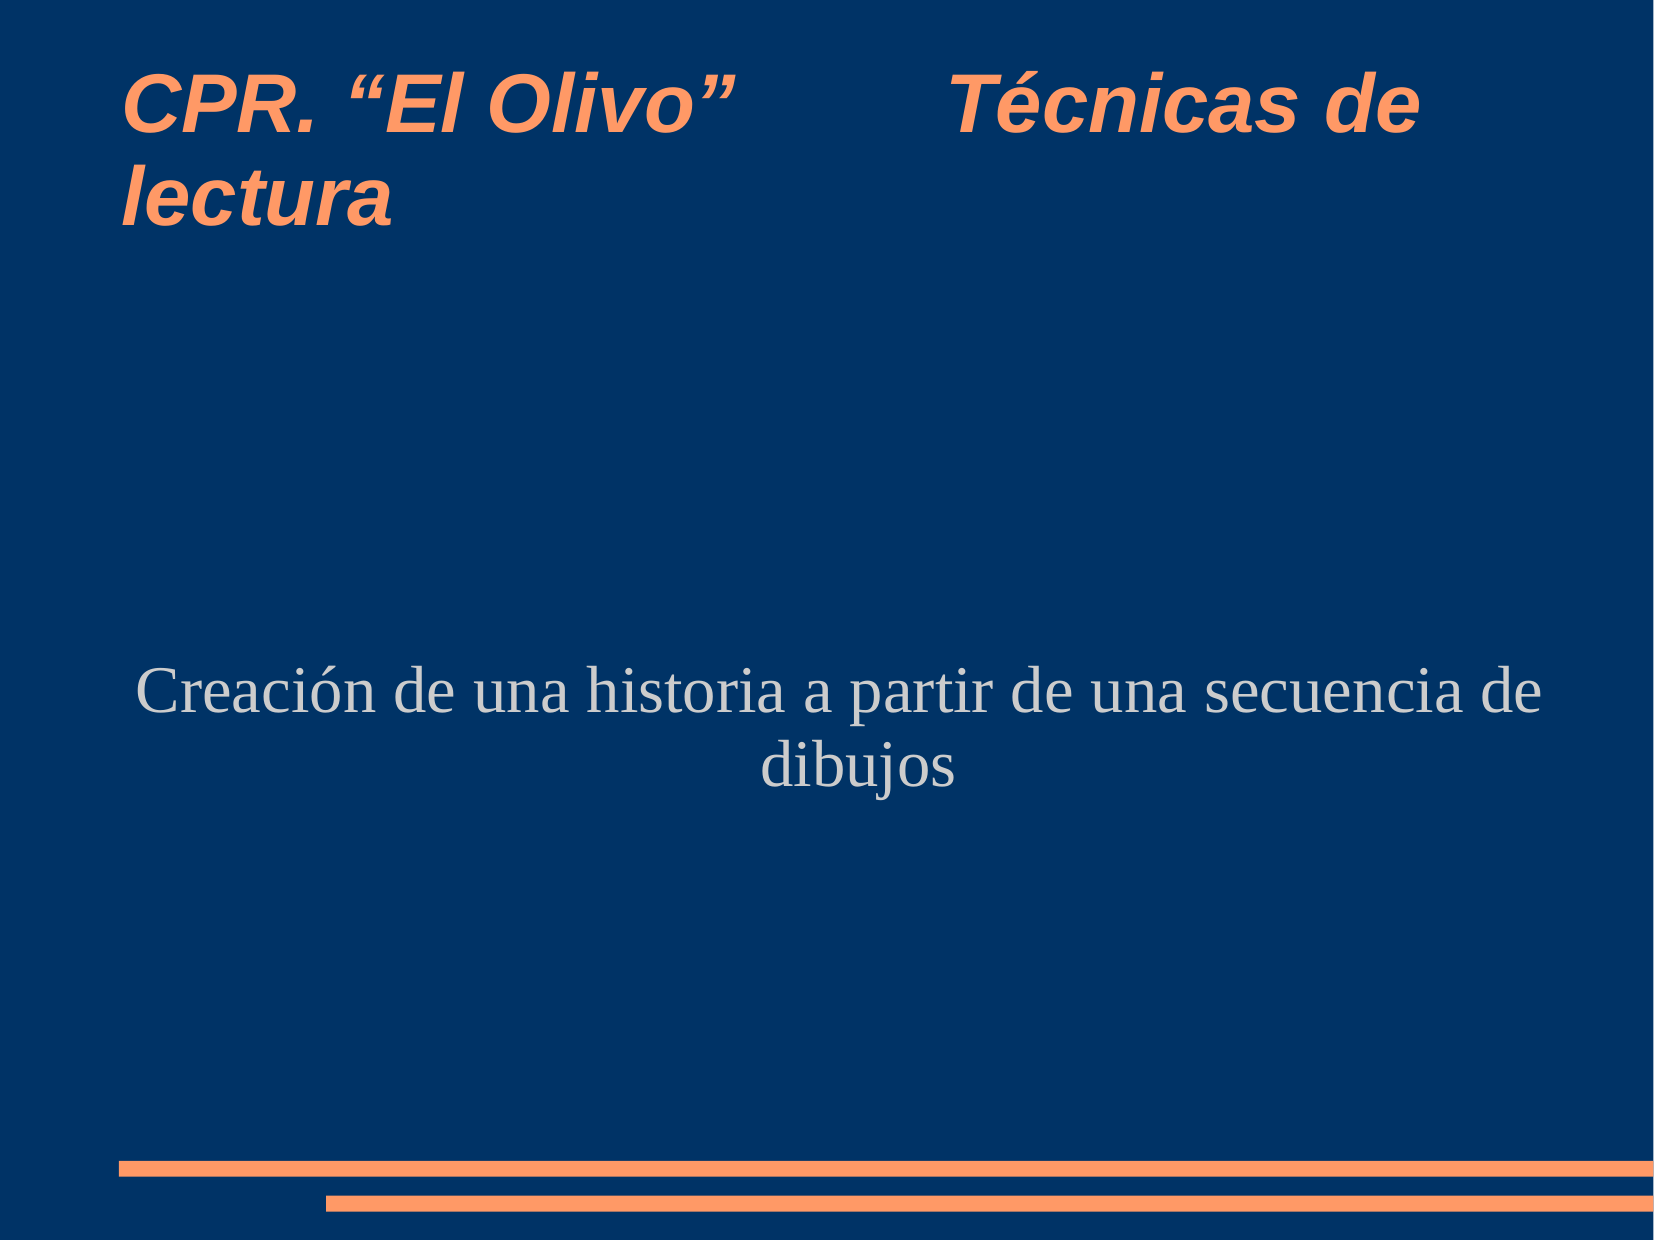

# CPR. “El Olivo” Técnicas de lectura
Creación de una historia a partir de una secuencia de dibujos